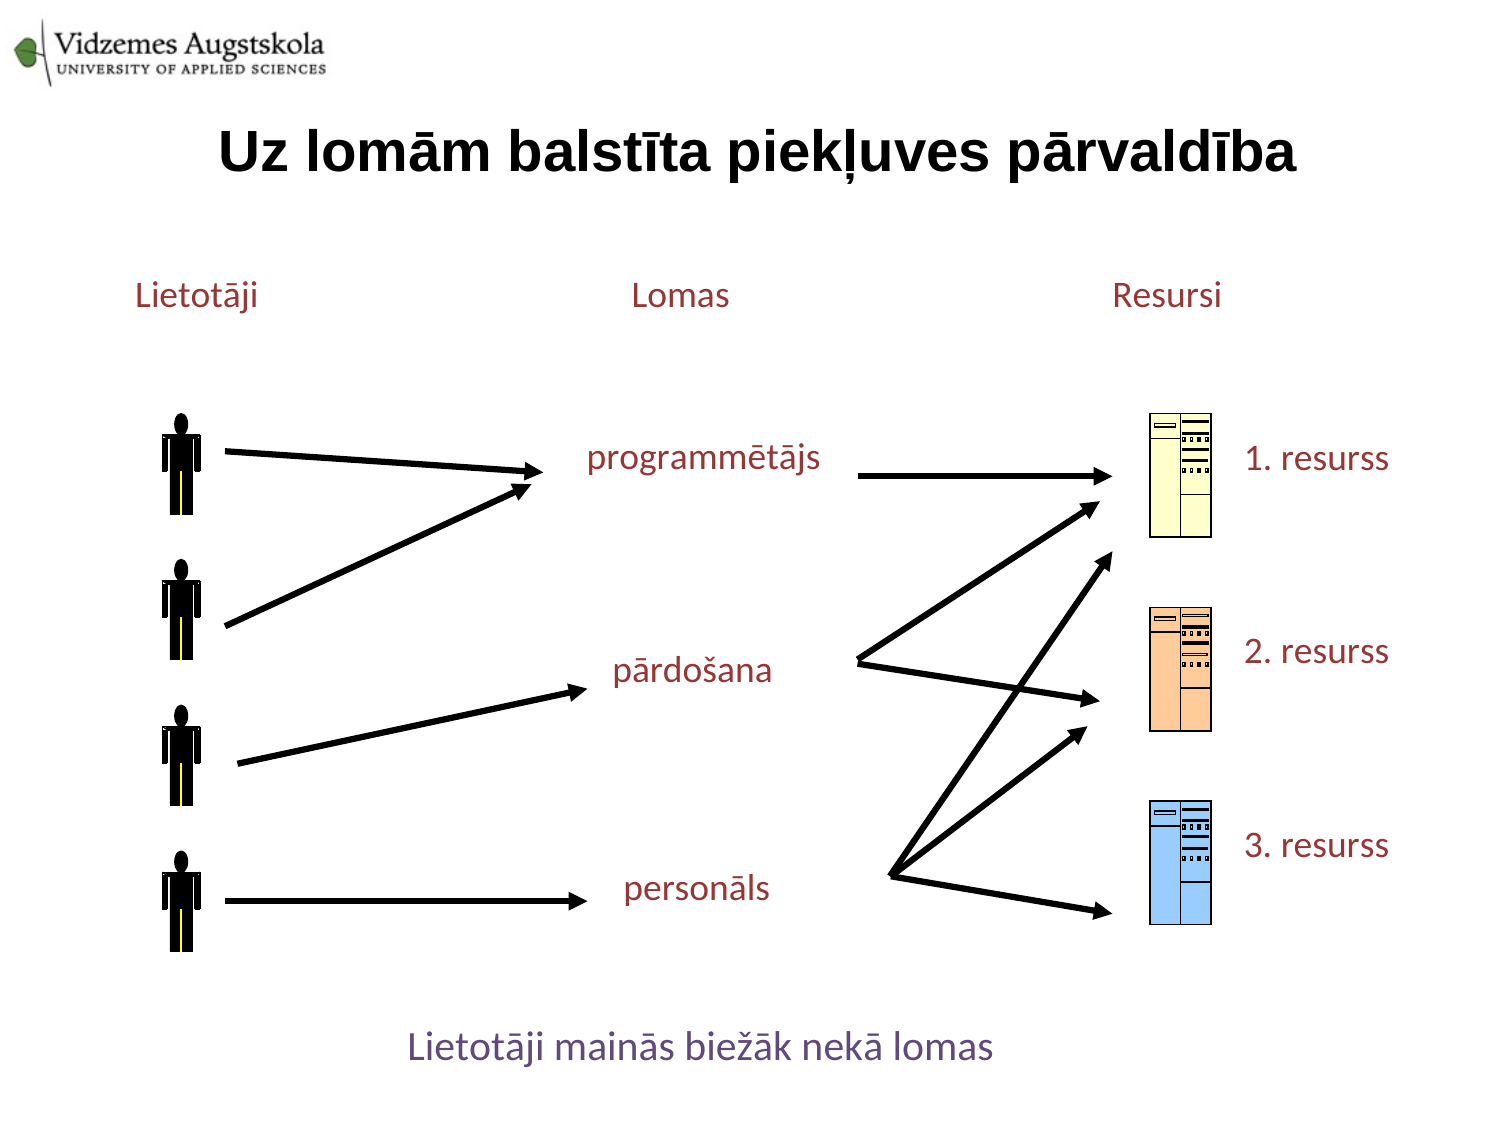

# Uz lomām balstīta piekļuves pārvaldība
Lietotāji
Lomas
Resursi
programmētājs
1. resurss
2. resurss
pārdošana
3. resurss
personāls
Lietotāji mainās biežāk nekā lomas